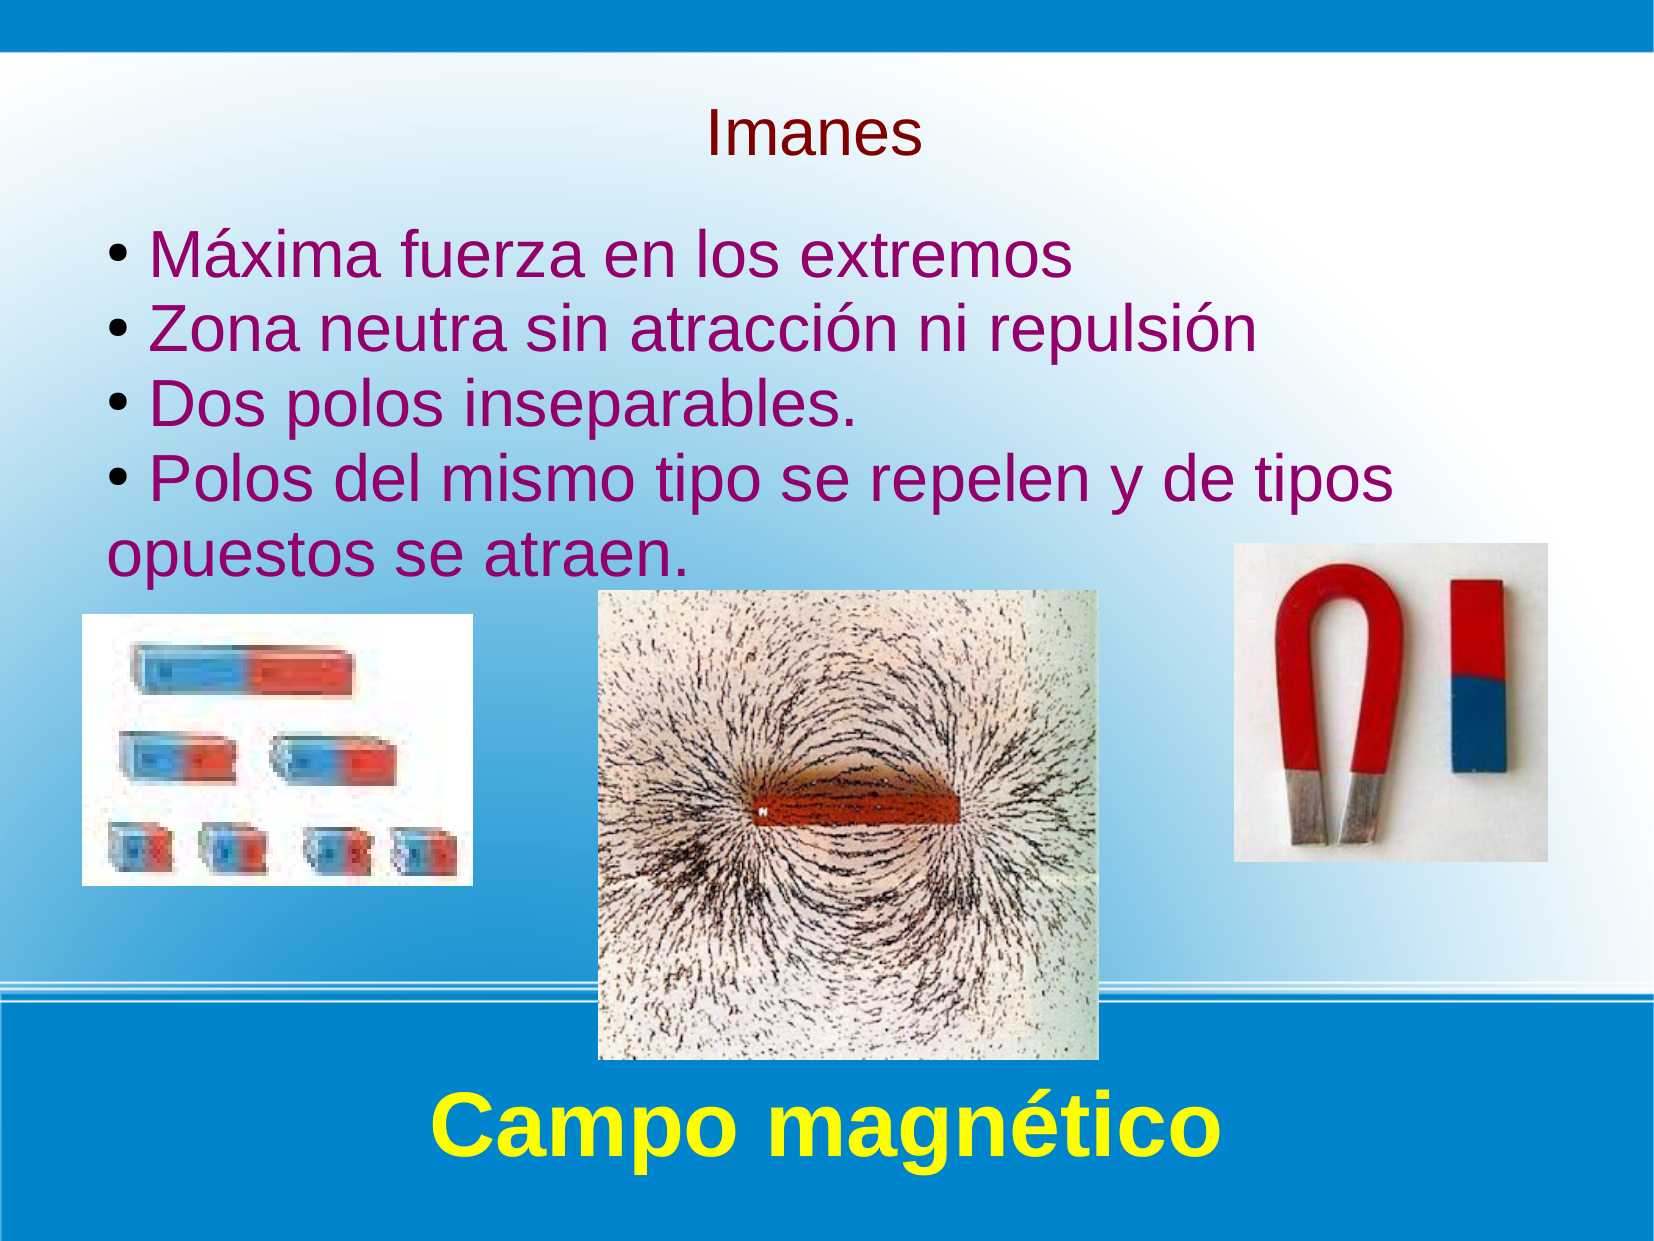

Imanes
 Máxima fuerza en los extremos
 Zona neutra sin atracción ni repulsión
 Dos polos inseparables.
 Polos del mismo tipo se repelen y de tipos opuestos se atraen.
# Campo magnético